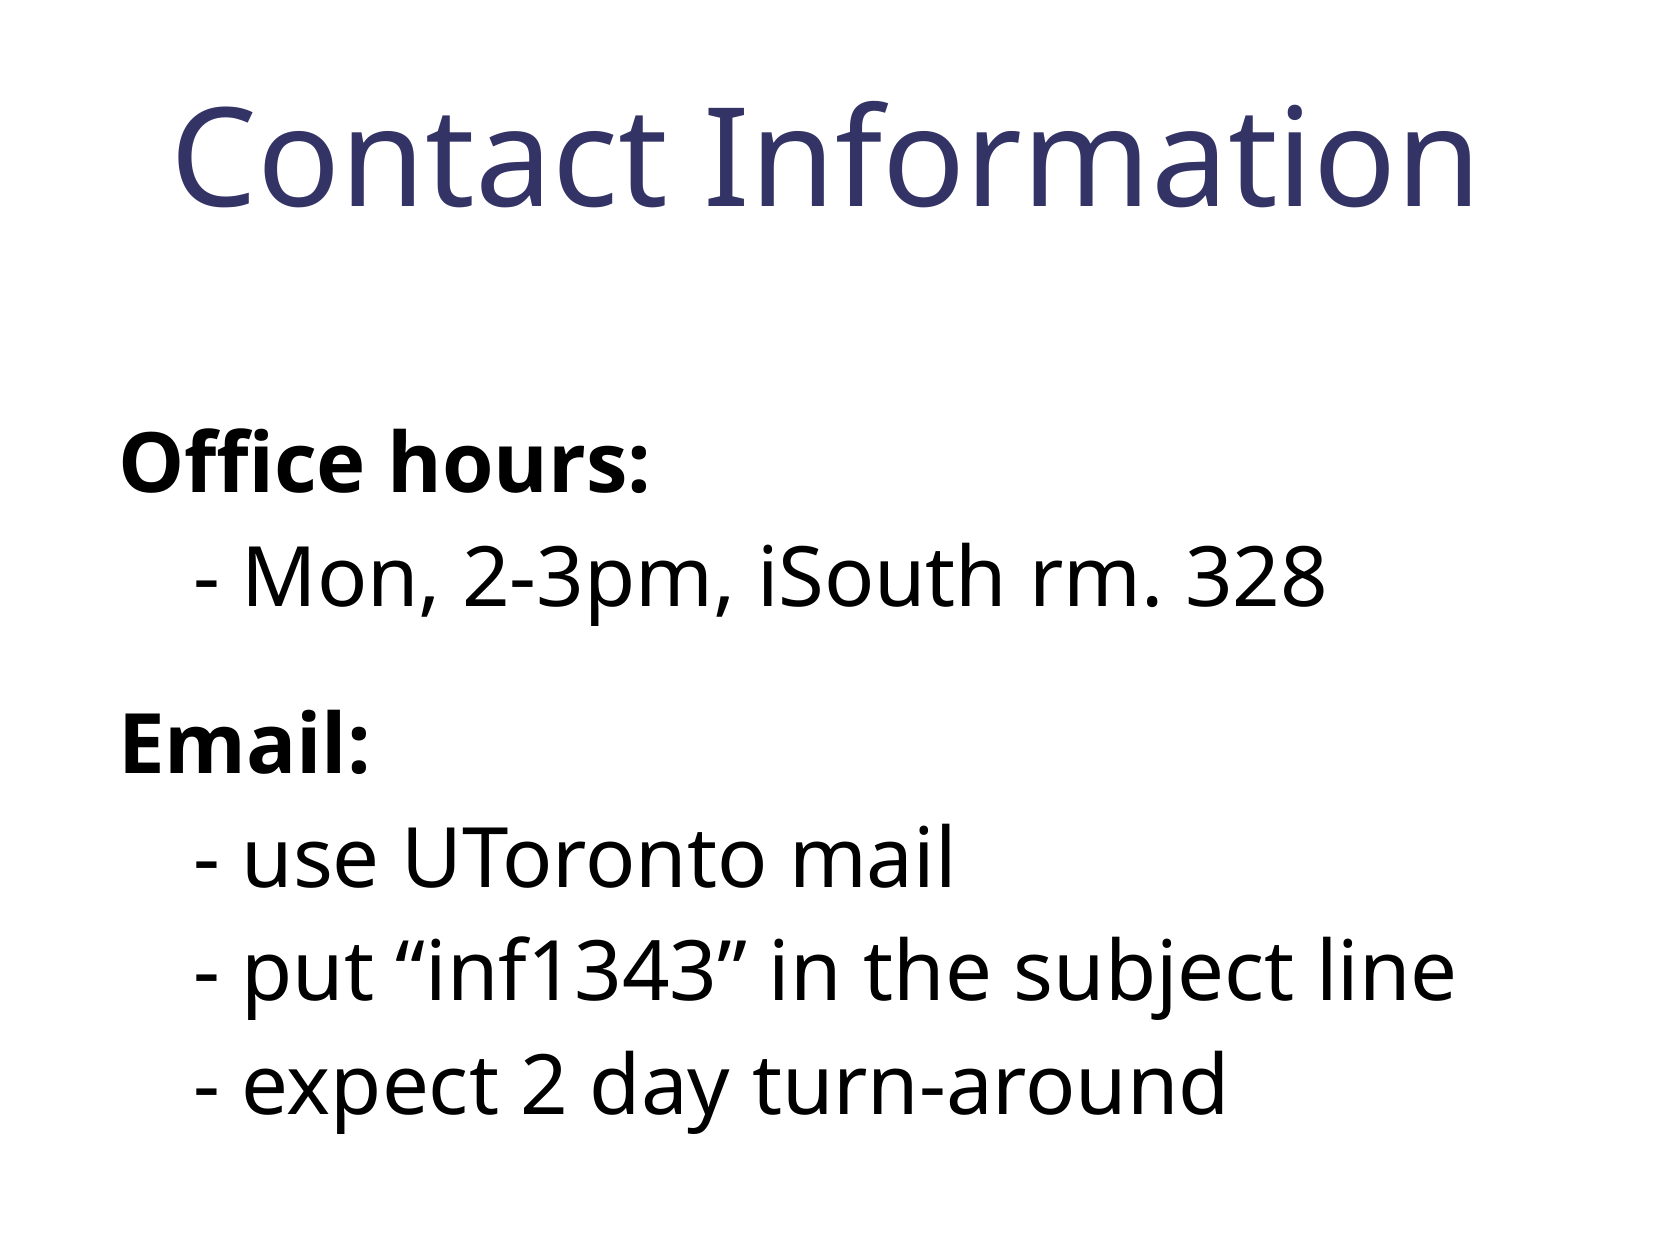

# Contact Information
Office hours:
	- Mon, 2-3pm, iSouth rm. 328
Email:
	- use UToronto mail
	- put “inf1343” in the subject line
	- expect 2 day turn-around